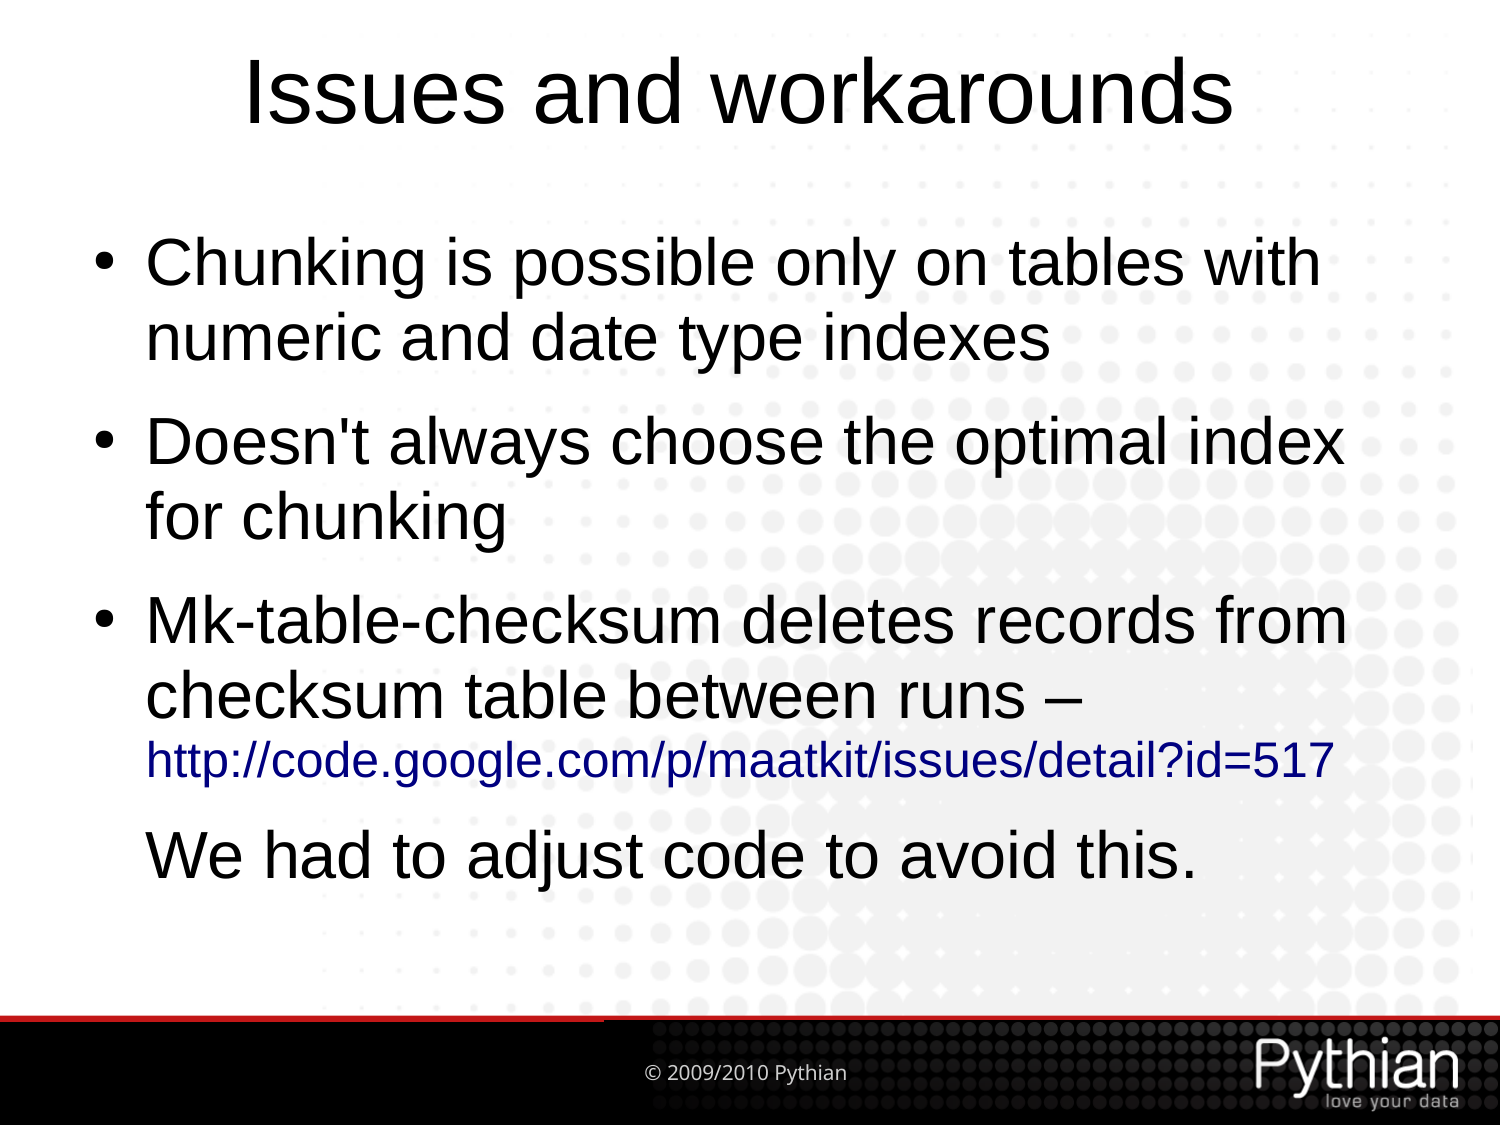

# Issues and workarounds
Chunking is possible only on tables with numeric and date type indexes
Doesn't always choose the optimal index for chunking
Mk-table-checksum deletes records from checksum table between runs – http://code.google.com/p/maatkit/issues/detail?id=517
We had to adjust code to avoid this.